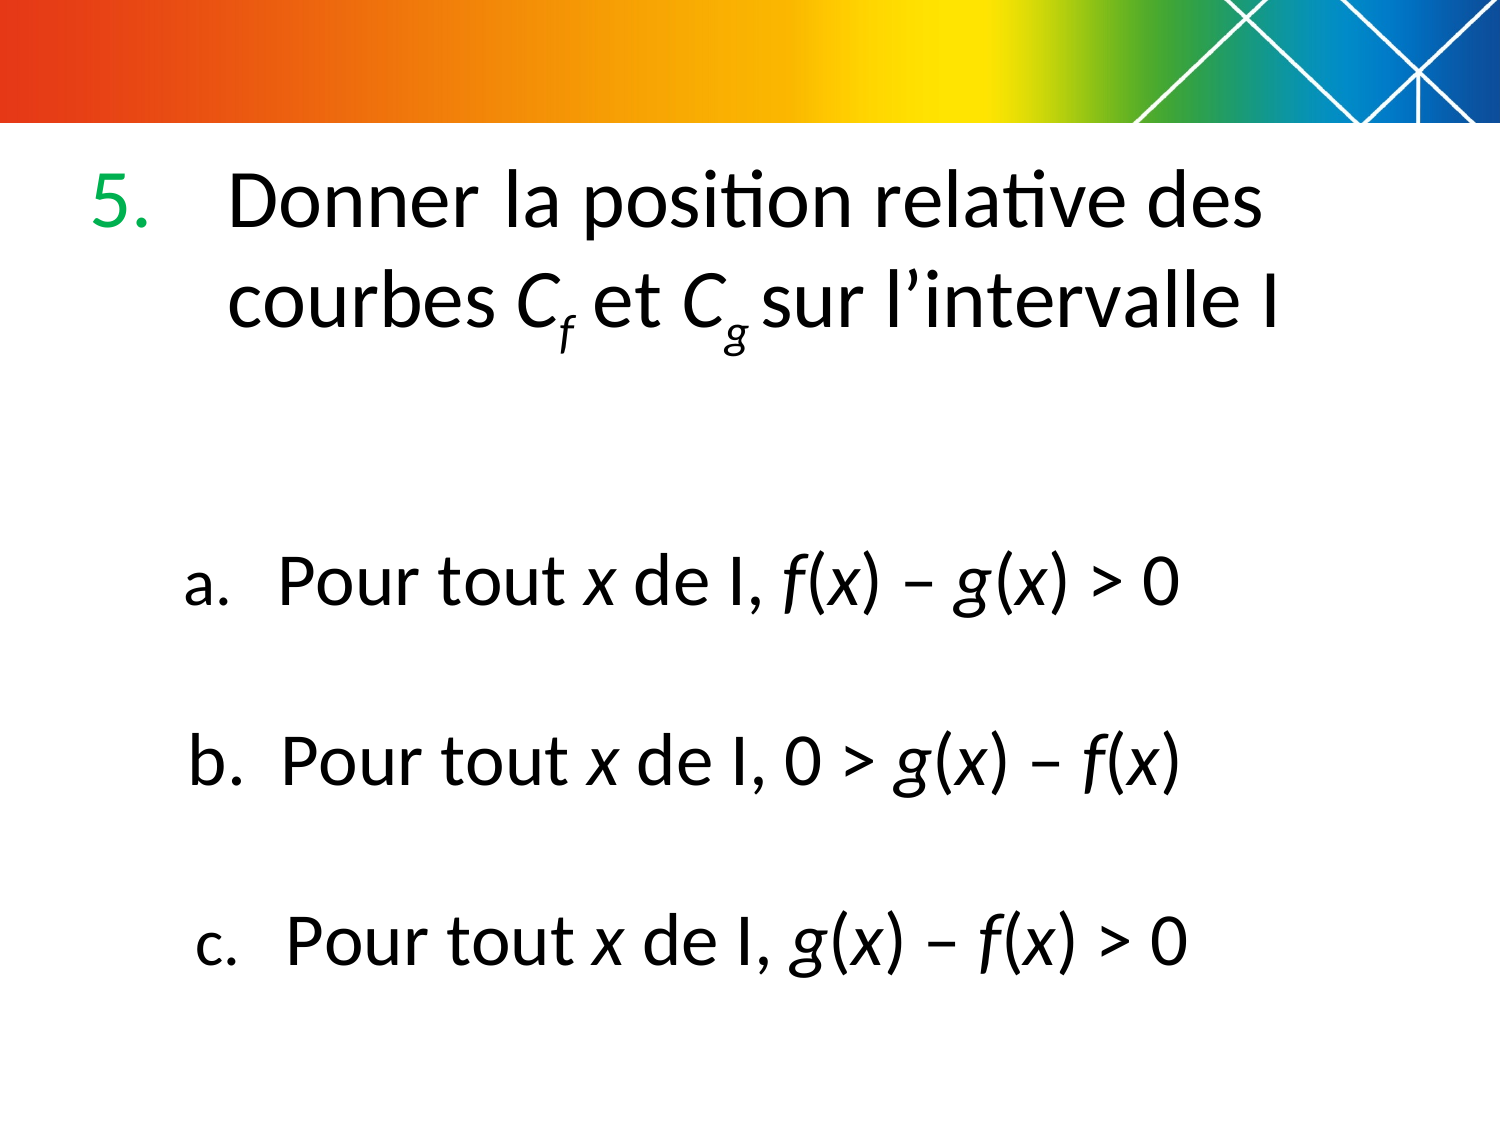

Donner la position relative des courbes Cf et Cg sur l’intervalle I
a. Pour tout x de I, f(x) – g(x) > 0
b. Pour tout x de I, 0 > g(x) – f(x)
 c. Pour tout x de I, g(x) – f(x) > 0